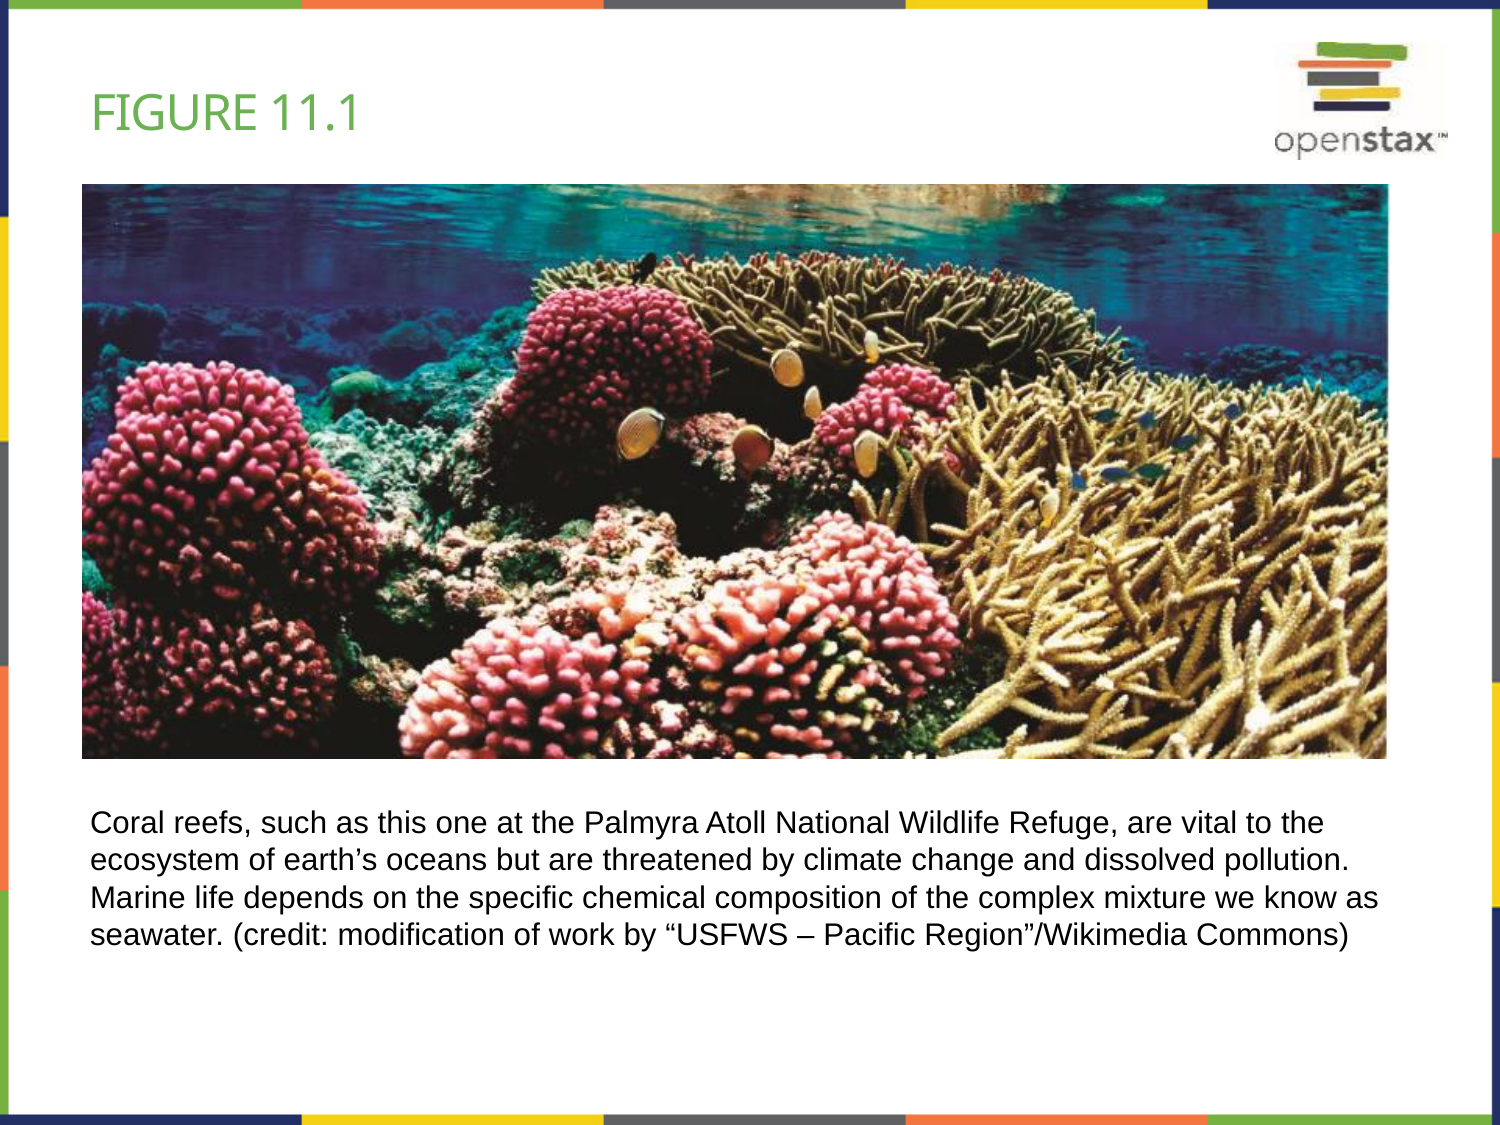

# Figure 11.1
Coral reefs, such as this one at the Palmyra Atoll National Wildlife Refuge, are vital to the ecosystem of earth’s oceans but are threatened by climate change and dissolved pollution. Marine life depends on the specific chemical composition of the complex mixture we know as seawater. (credit: modification of work by “USFWS – Pacific Region”/Wikimedia Commons)